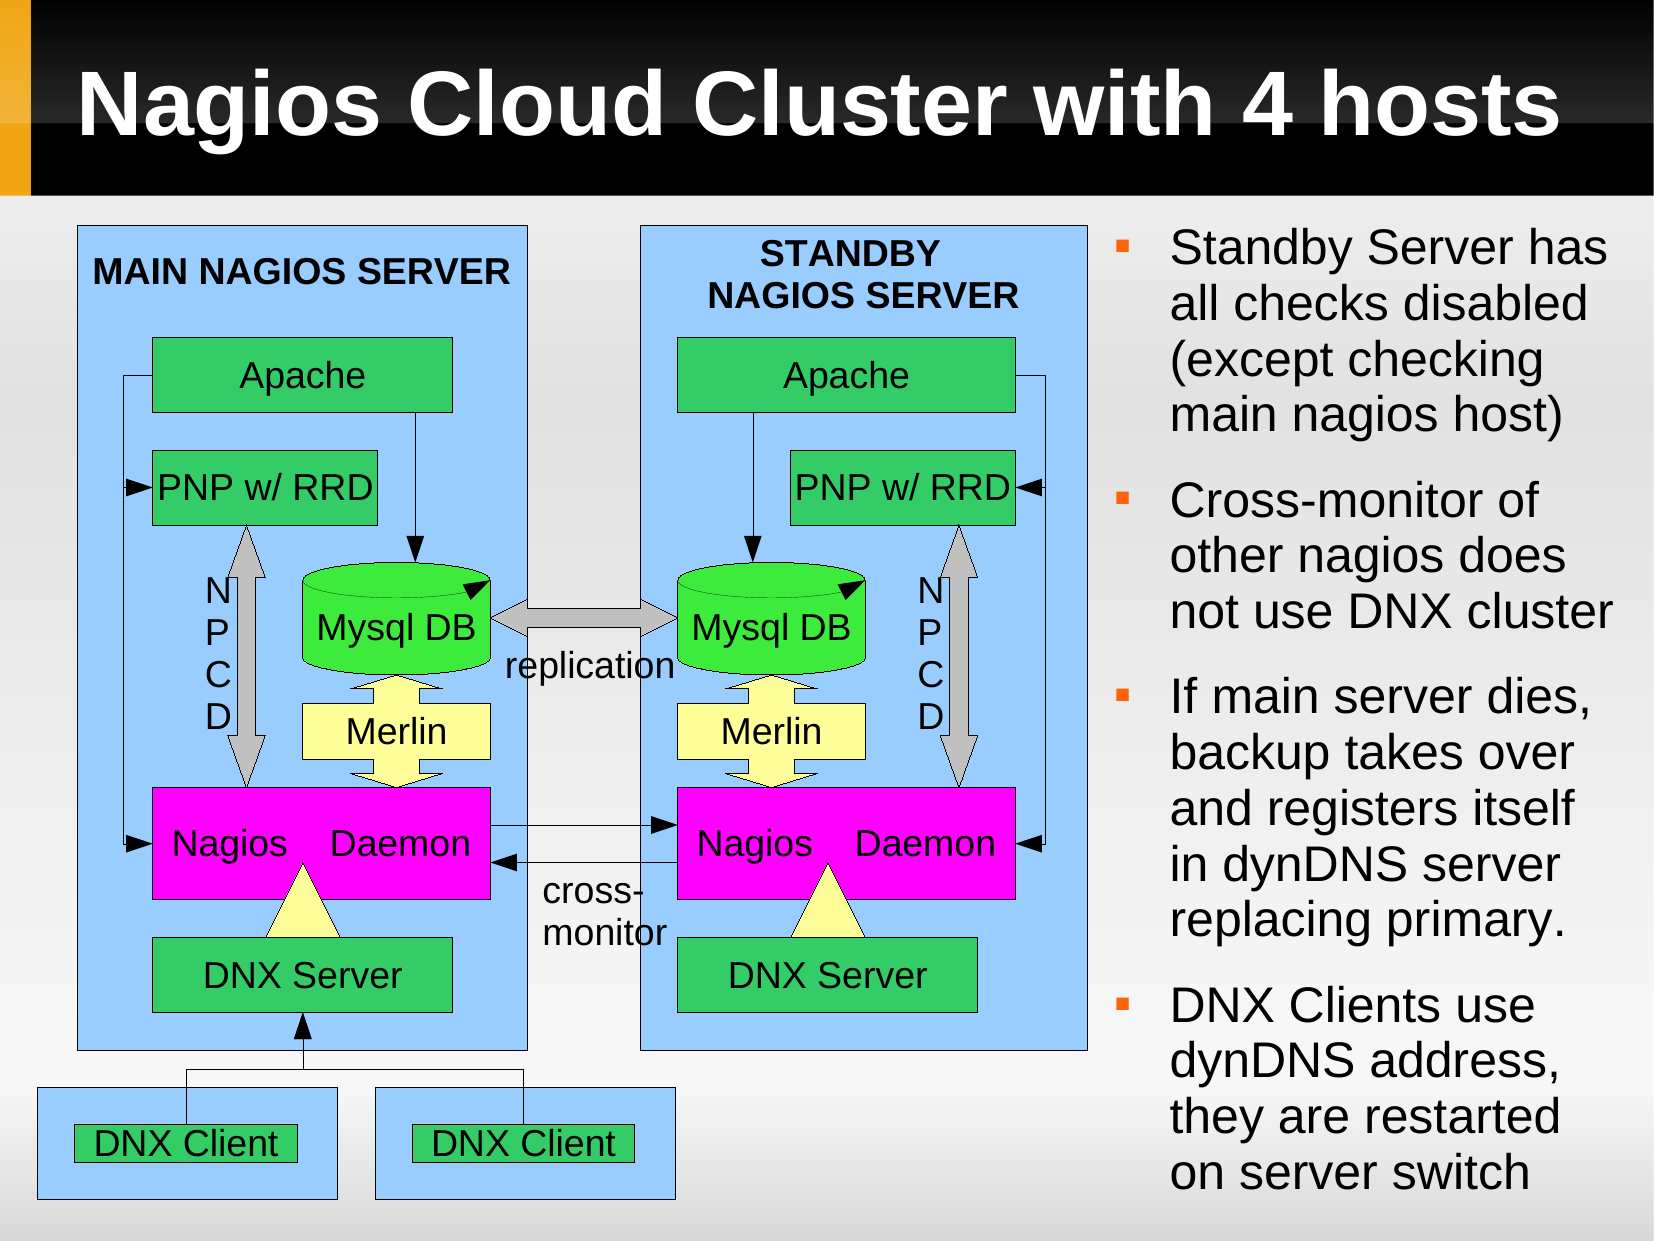

# Nagios Cloud Cluster with 4 hosts
Standby Server has all checks disabled (except checking main nagios host)
Cross-monitor of other nagios does not use DNX cluster
If main server dies, backup takes over and registers itself in dynDNS server replacing primary.
DNX Clients use dynDNS address, they are restarted on server switch
 STANDBY
 NAGIOS SERVER
MAIN NAGIOS SERVER
Apache
Apache
PNP w/ RRD
PNP w/ RRD
N
P
C
D
Mysql DB
Mysql DB
N
P
C
D
replication
Merlin
Merlin
Nagios Daemon
Nagios Daemon
cross-monitor
DNX Server
DNX Server
DNX Client
DNX Client